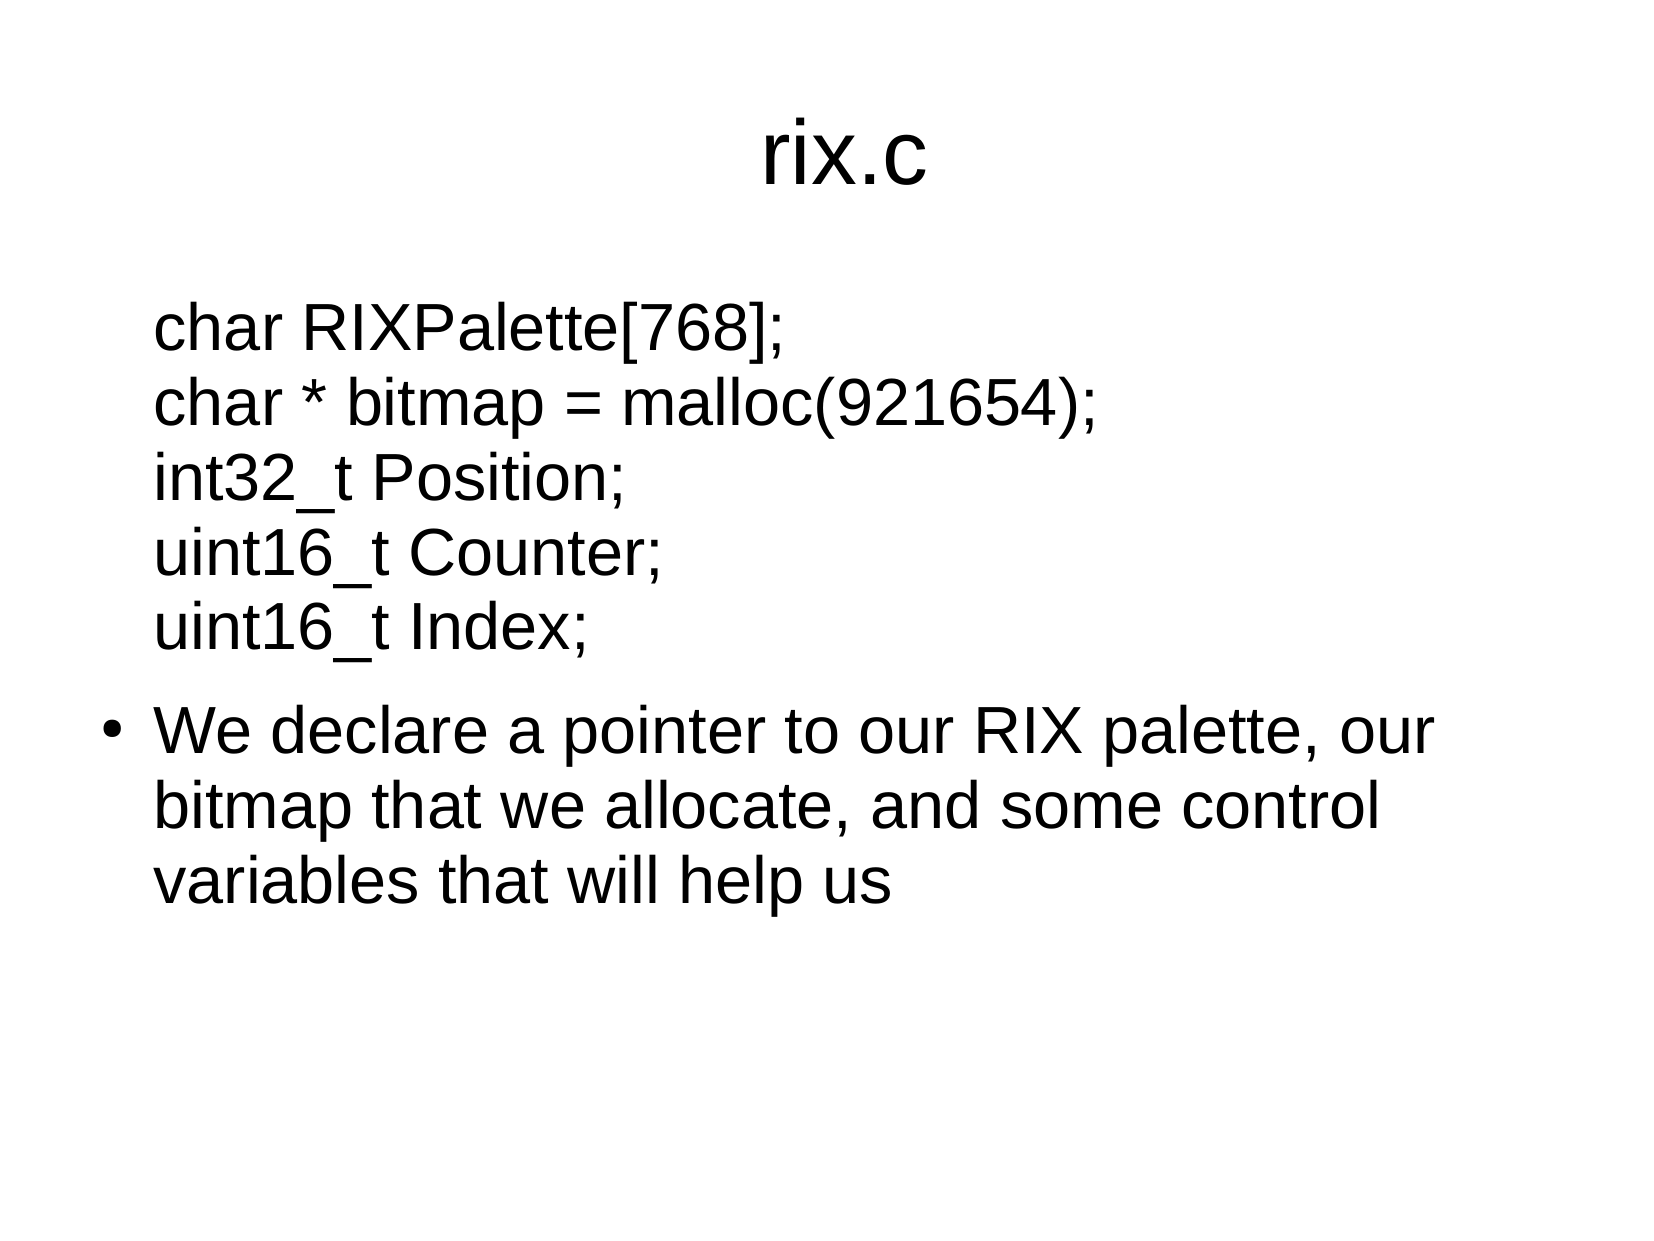

# rix.c
char RIXPalette[768];
char * bitmap = malloc(921654);
int32_t Position;
uint16_t Counter;
uint16_t Index;
We declare a pointer to our RIX palette, our bitmap that we allocate, and some control variables that will help us